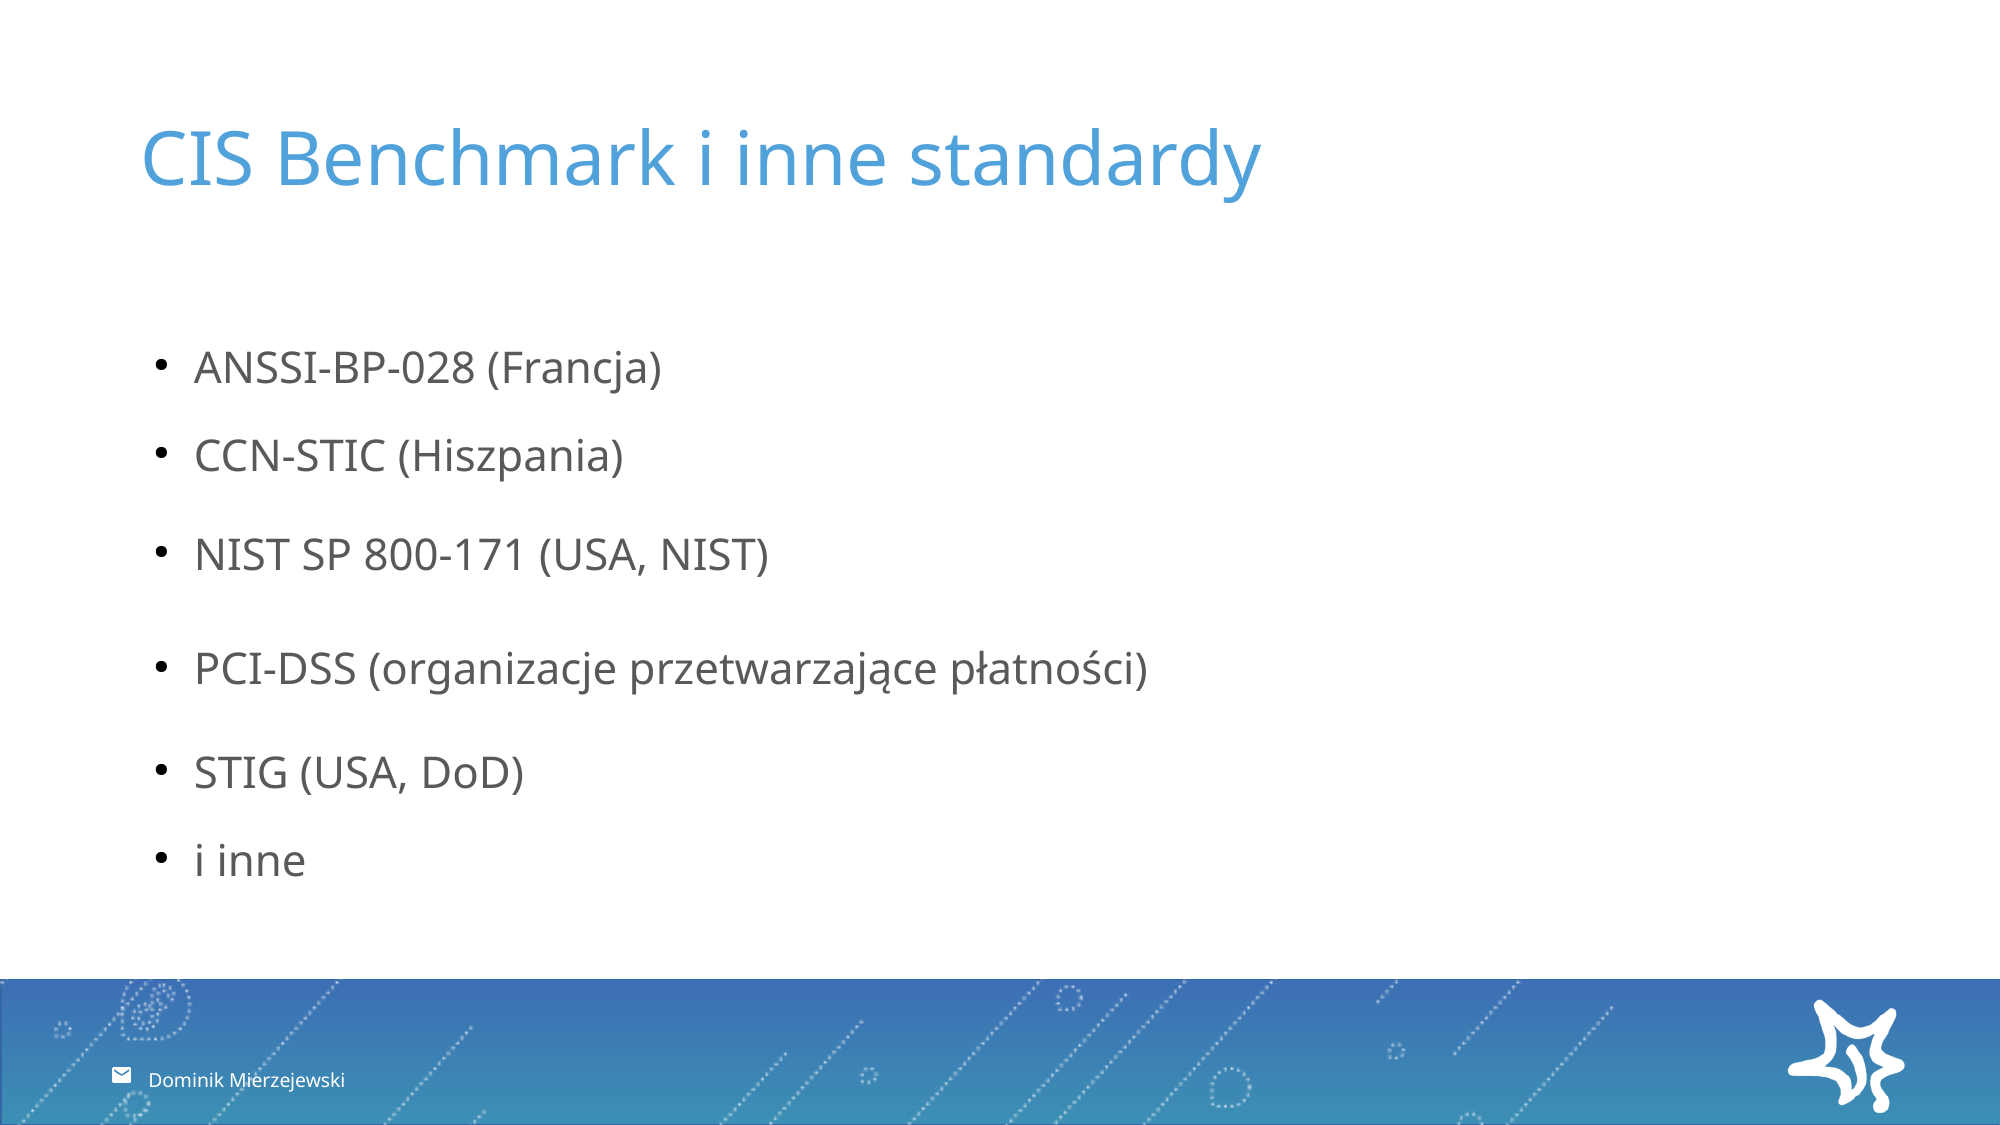

# CIS Benchmark i inne standardy
ANSSI-BP-028 (Francja)
CCN-STIC (Hiszpania)
NIST SP 800-171 (USA, NIST)
PCI-DSS (organizacje przetwarzające płatności)
STIG (USA, DoD)
i inne
Dominik Mierzejewski